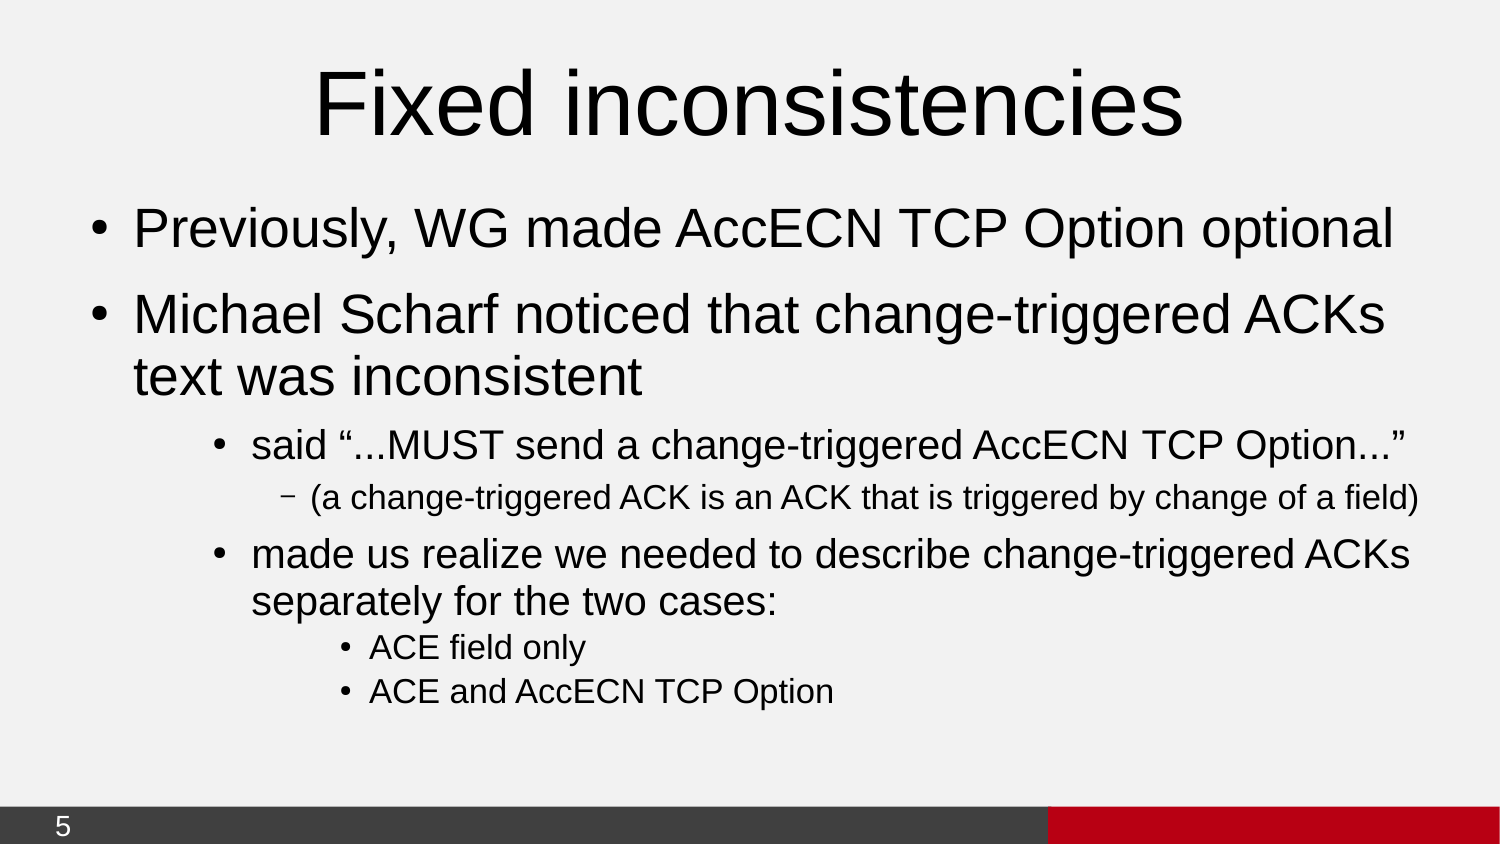

# Fixed inconsistencies
Previously, WG made AccECN TCP Option optional
Michael Scharf noticed that change-triggered ACKs text was inconsistent
said “...MUST send a change-triggered AccECN TCP Option...”
(a change-triggered ACK is an ACK that is triggered by change of a field)
made us realize we needed to describe change-triggered ACKs separately for the two cases:
ACE field only
ACE and AccECN TCP Option
5